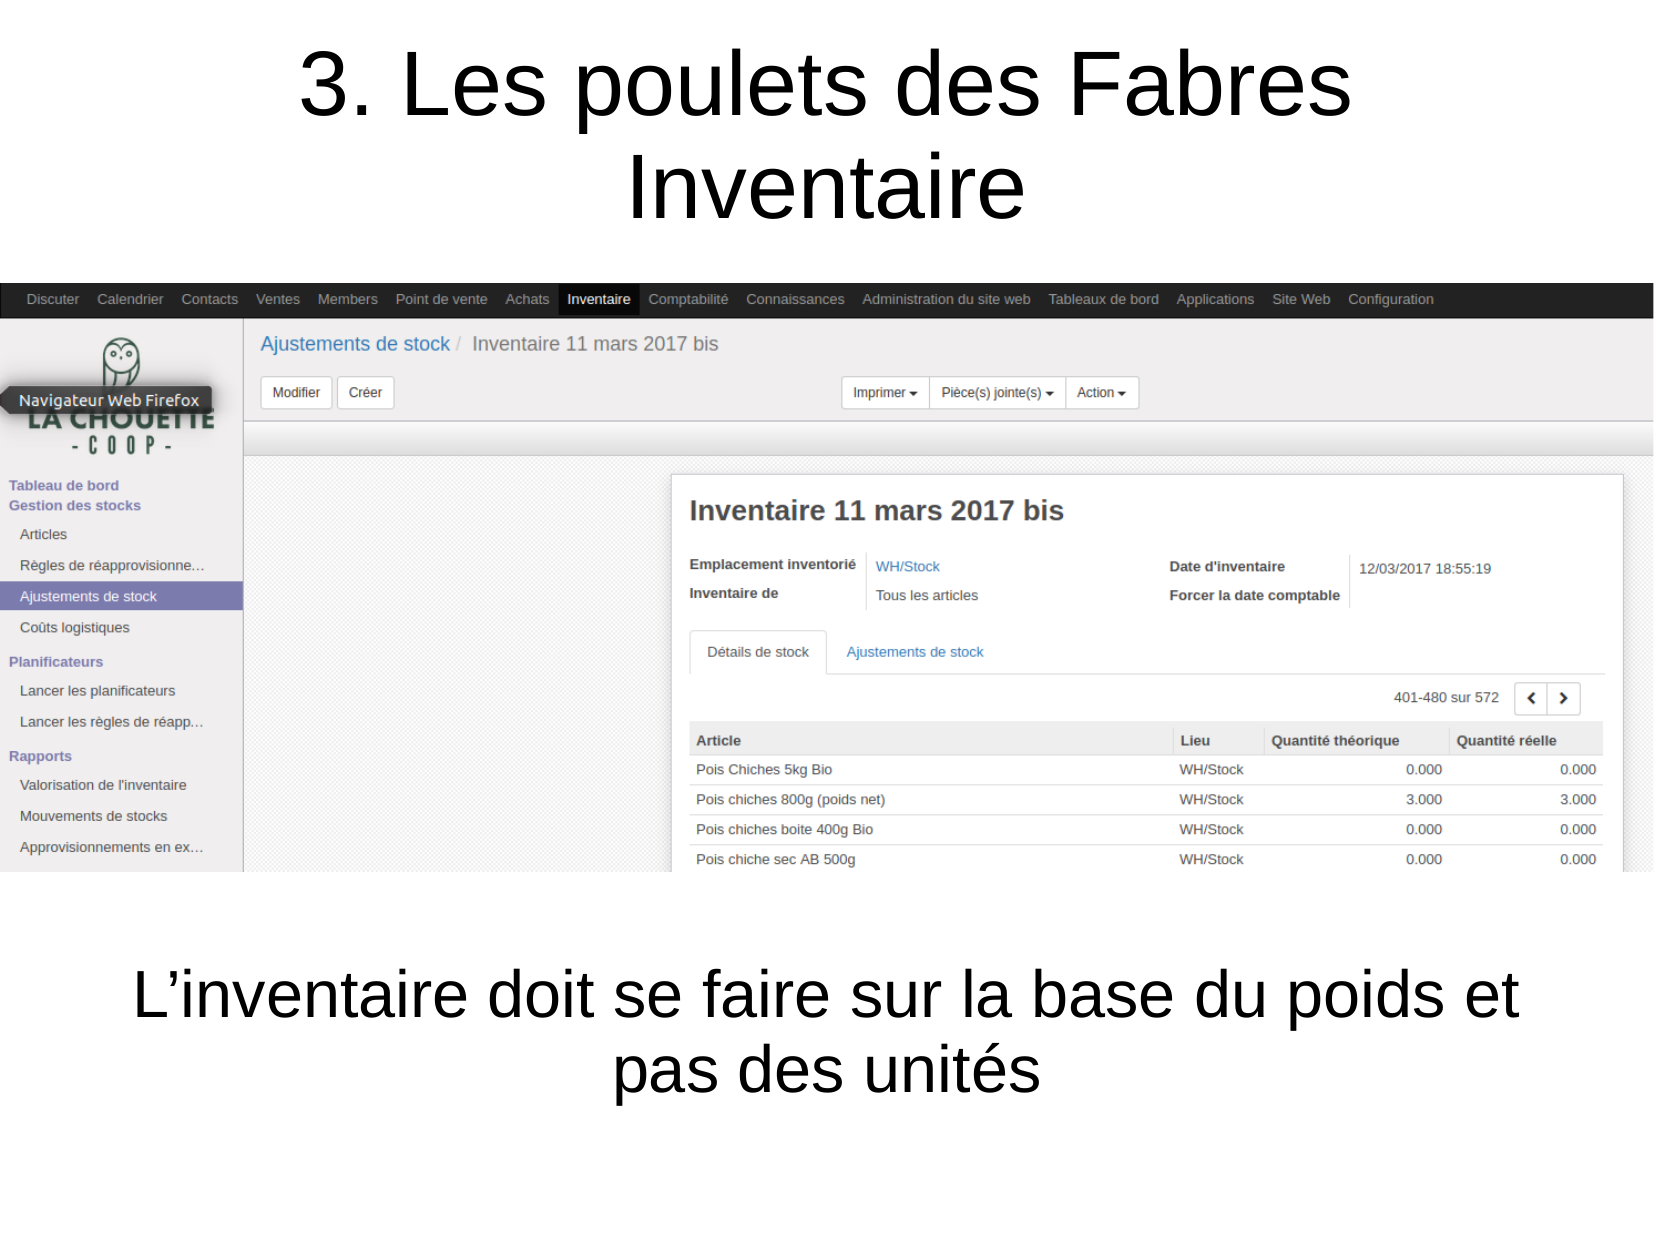

# 3. Les poulets des Fabres Inventaire
L’inventaire doit se faire sur la base du poids et pas des unités